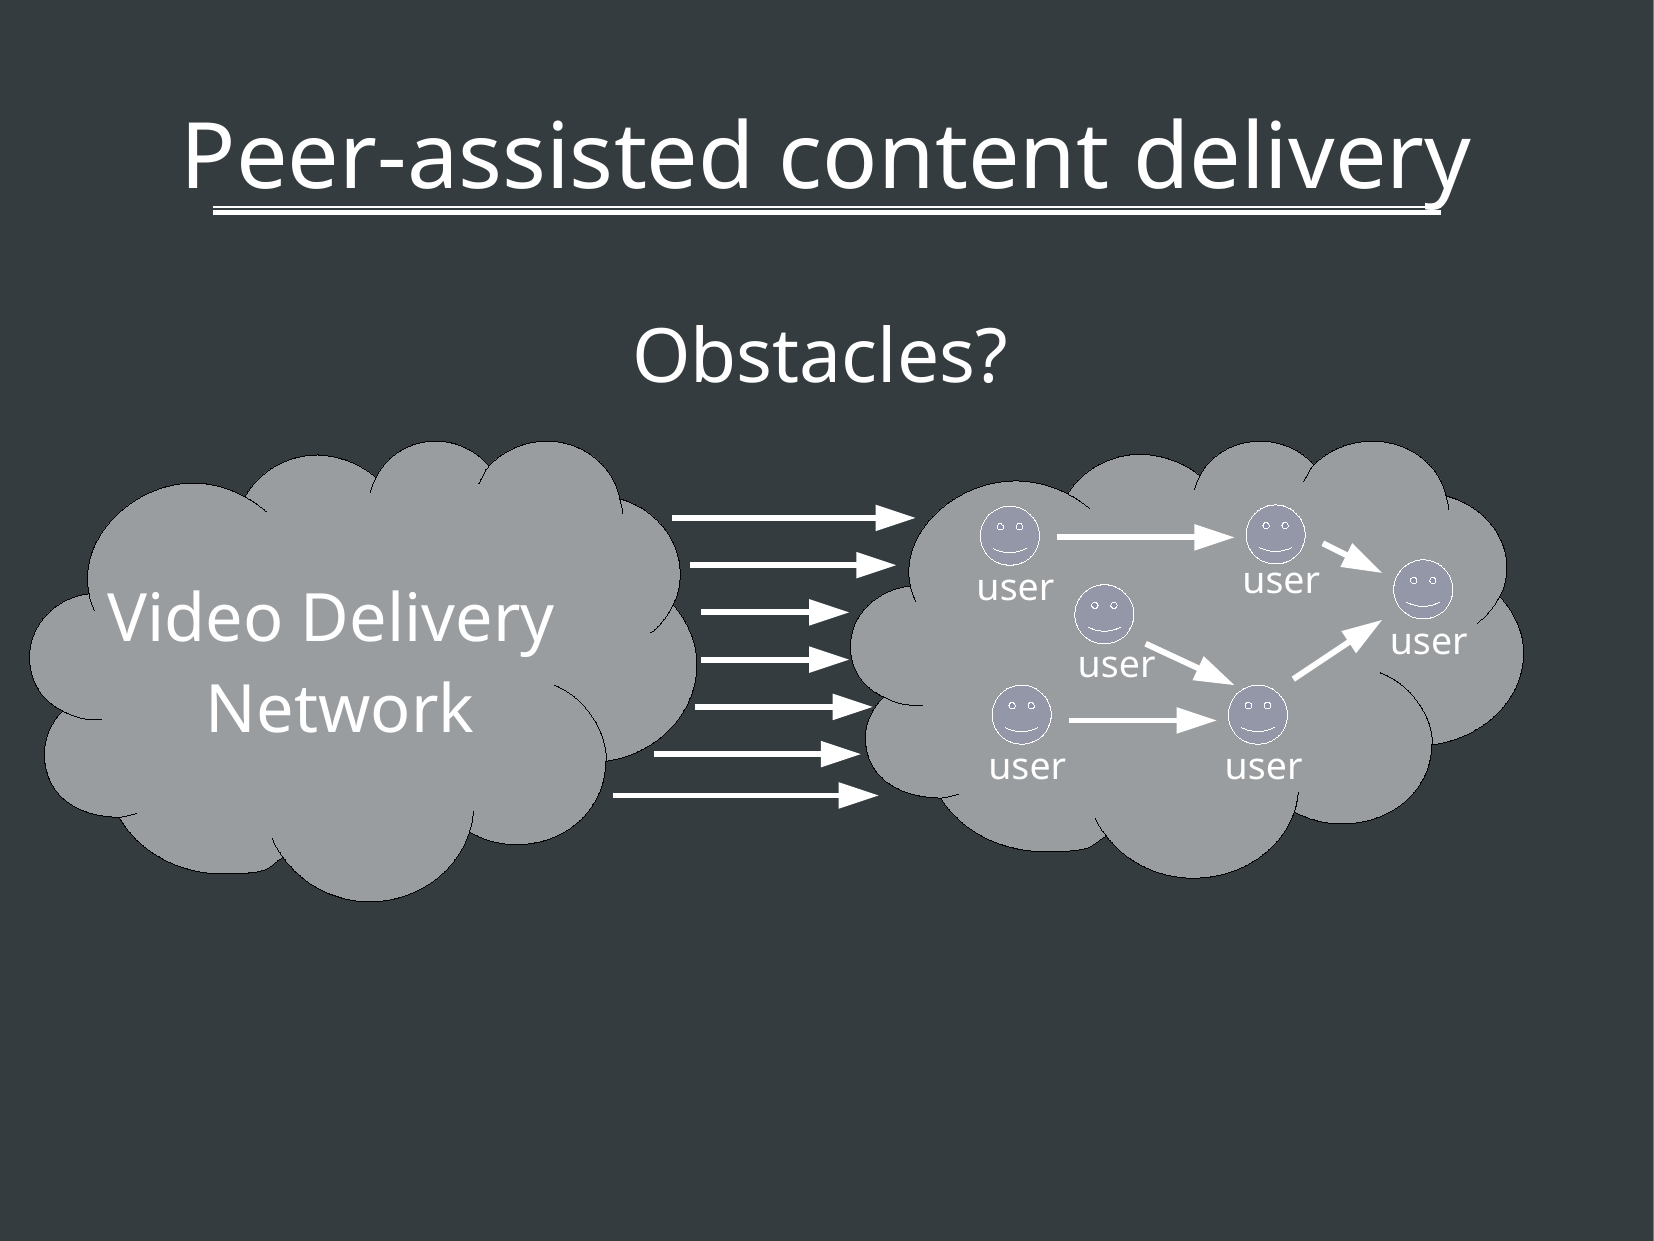

# Peer-assisted content delivery
Obstacles?
Video Delivery
Network
user
user
user
user
user
user